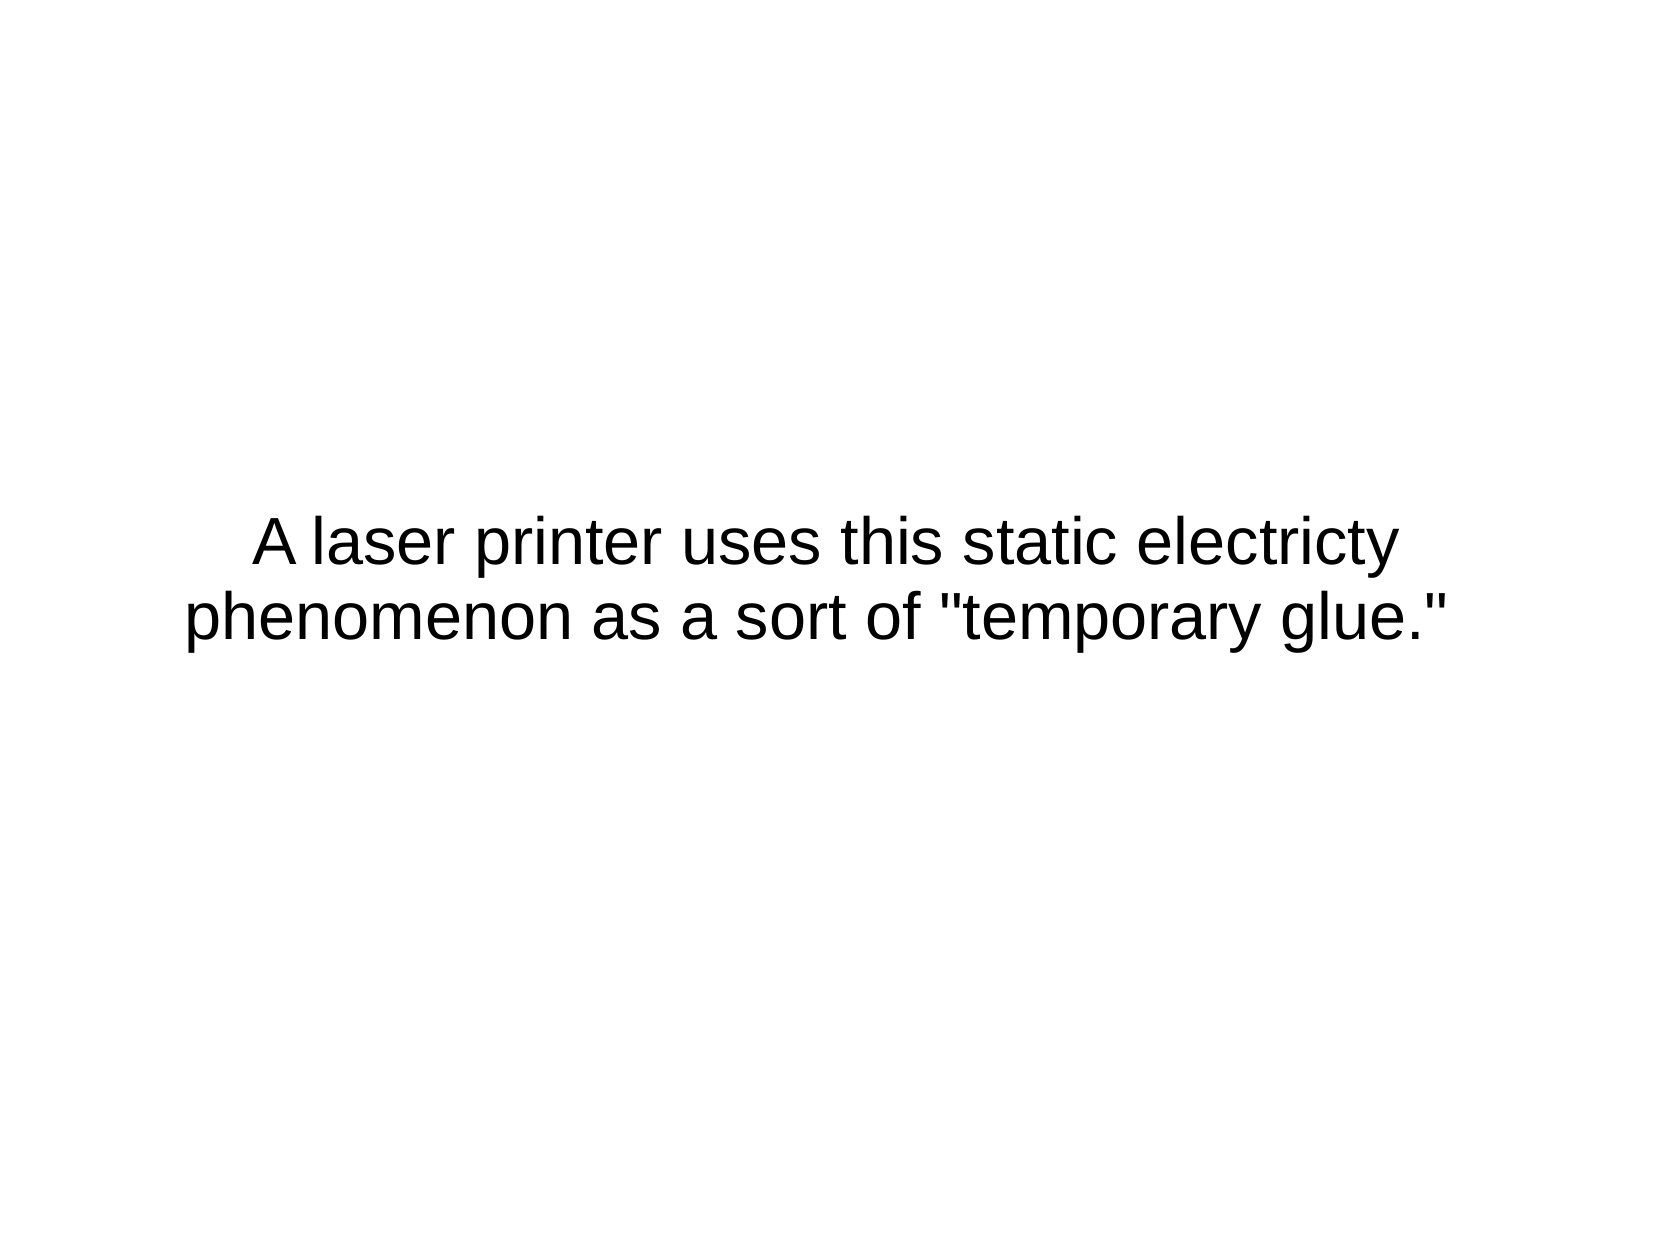

# A laser printer uses this static electricty phenomenon as a sort of "temporary glue."